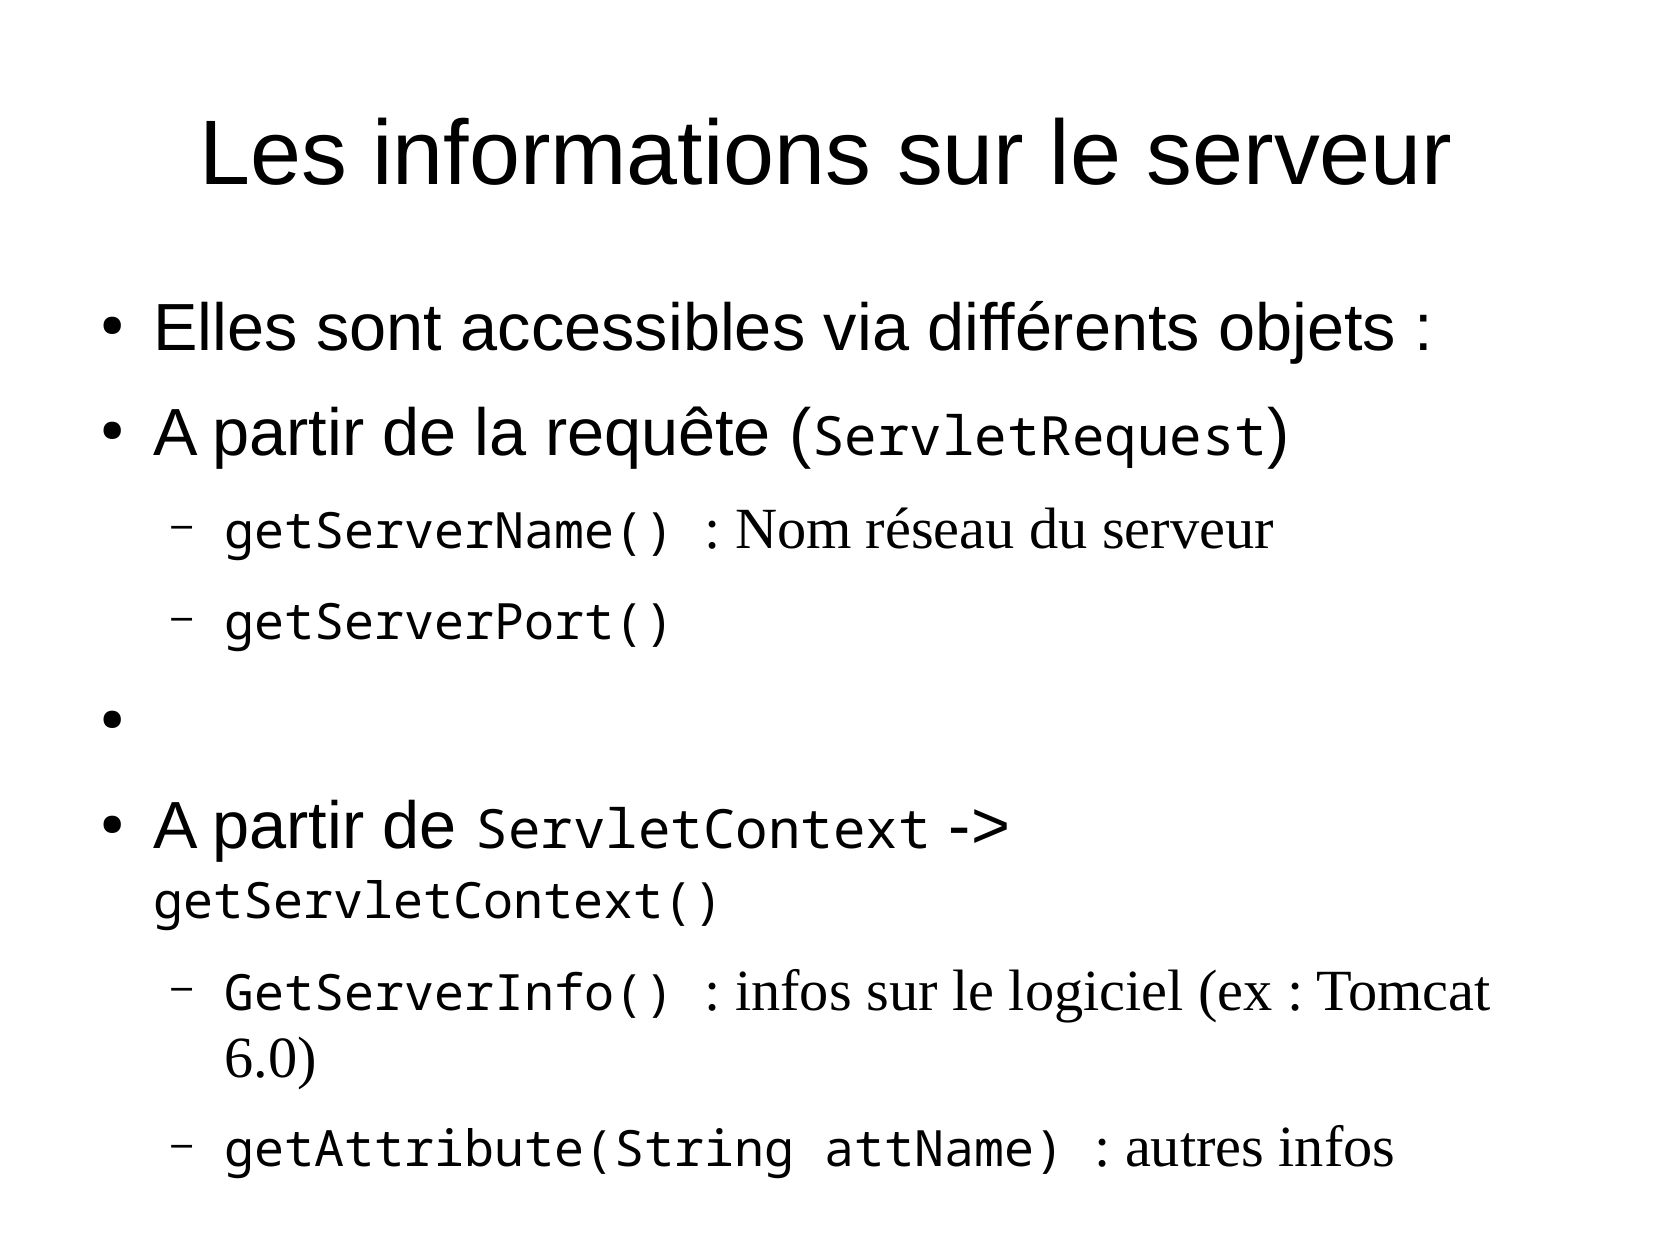

# Les informations sur le serveur
Elles sont accessibles via différents objets :
A partir de la requête (ServletRequest)
getServerName() : Nom réseau du serveur
getServerPort()
A partir de ServletContext -> getServletContext()
GetServerInfo() : infos sur le logiciel (ex : Tomcat 6.0)
getAttribute(String attName) : autres infos